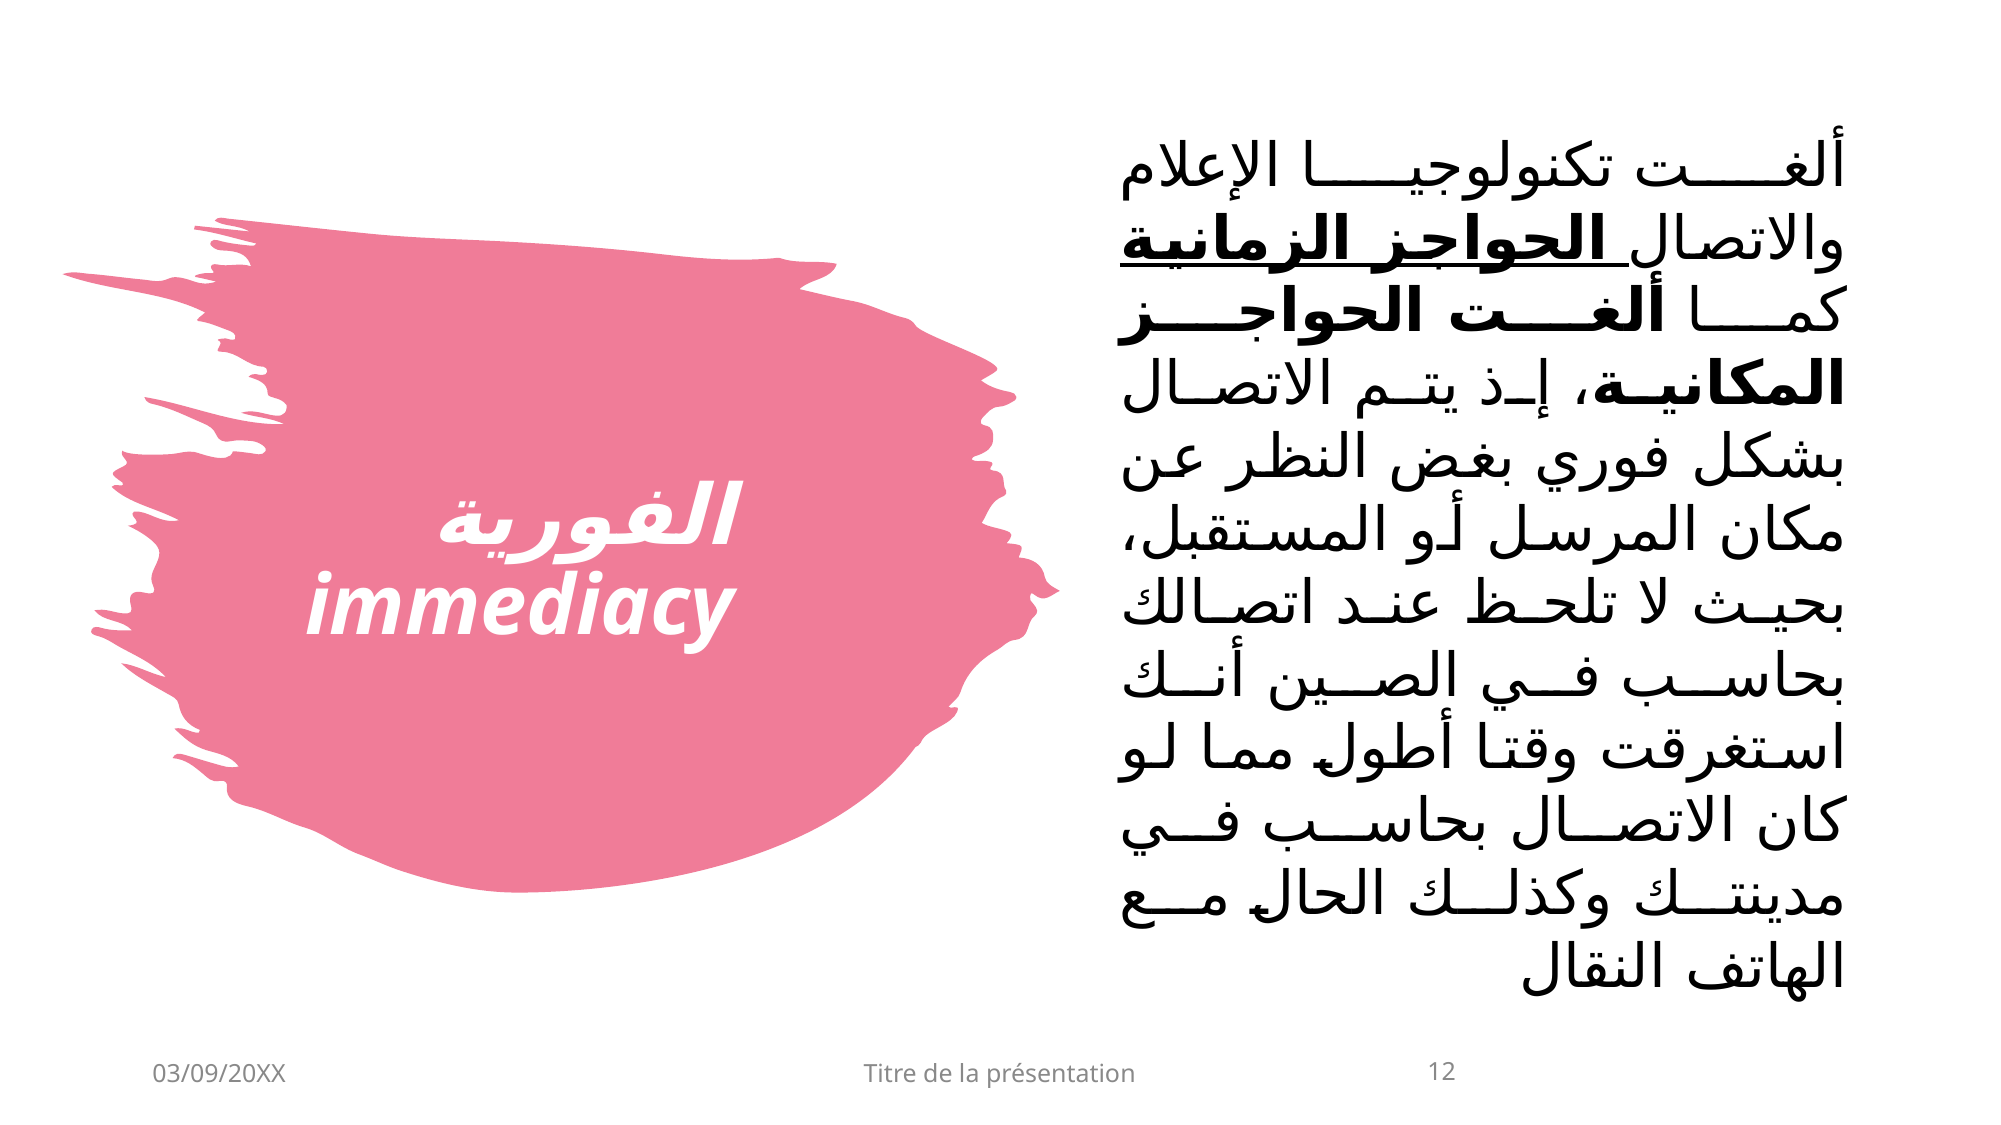

ألغت تكنولوجيا الإعلام والاتصال الحواجز الزمانية كما ألغت الحواجز المكانية، إذ يتم الاتصال بشكل فوري بغض النظر عن مكان المرسل أو المستقبل، بحيث لا تلحظ عند اتصالك بحاسب في الصين أنك استغرقت وقتا أطول مما لو كان الاتصال بحاسب في مدينتك وكذلك الحال مع الهاتف النقال
# الفورية immediacy
03/09/20XX
Titre de la présentation